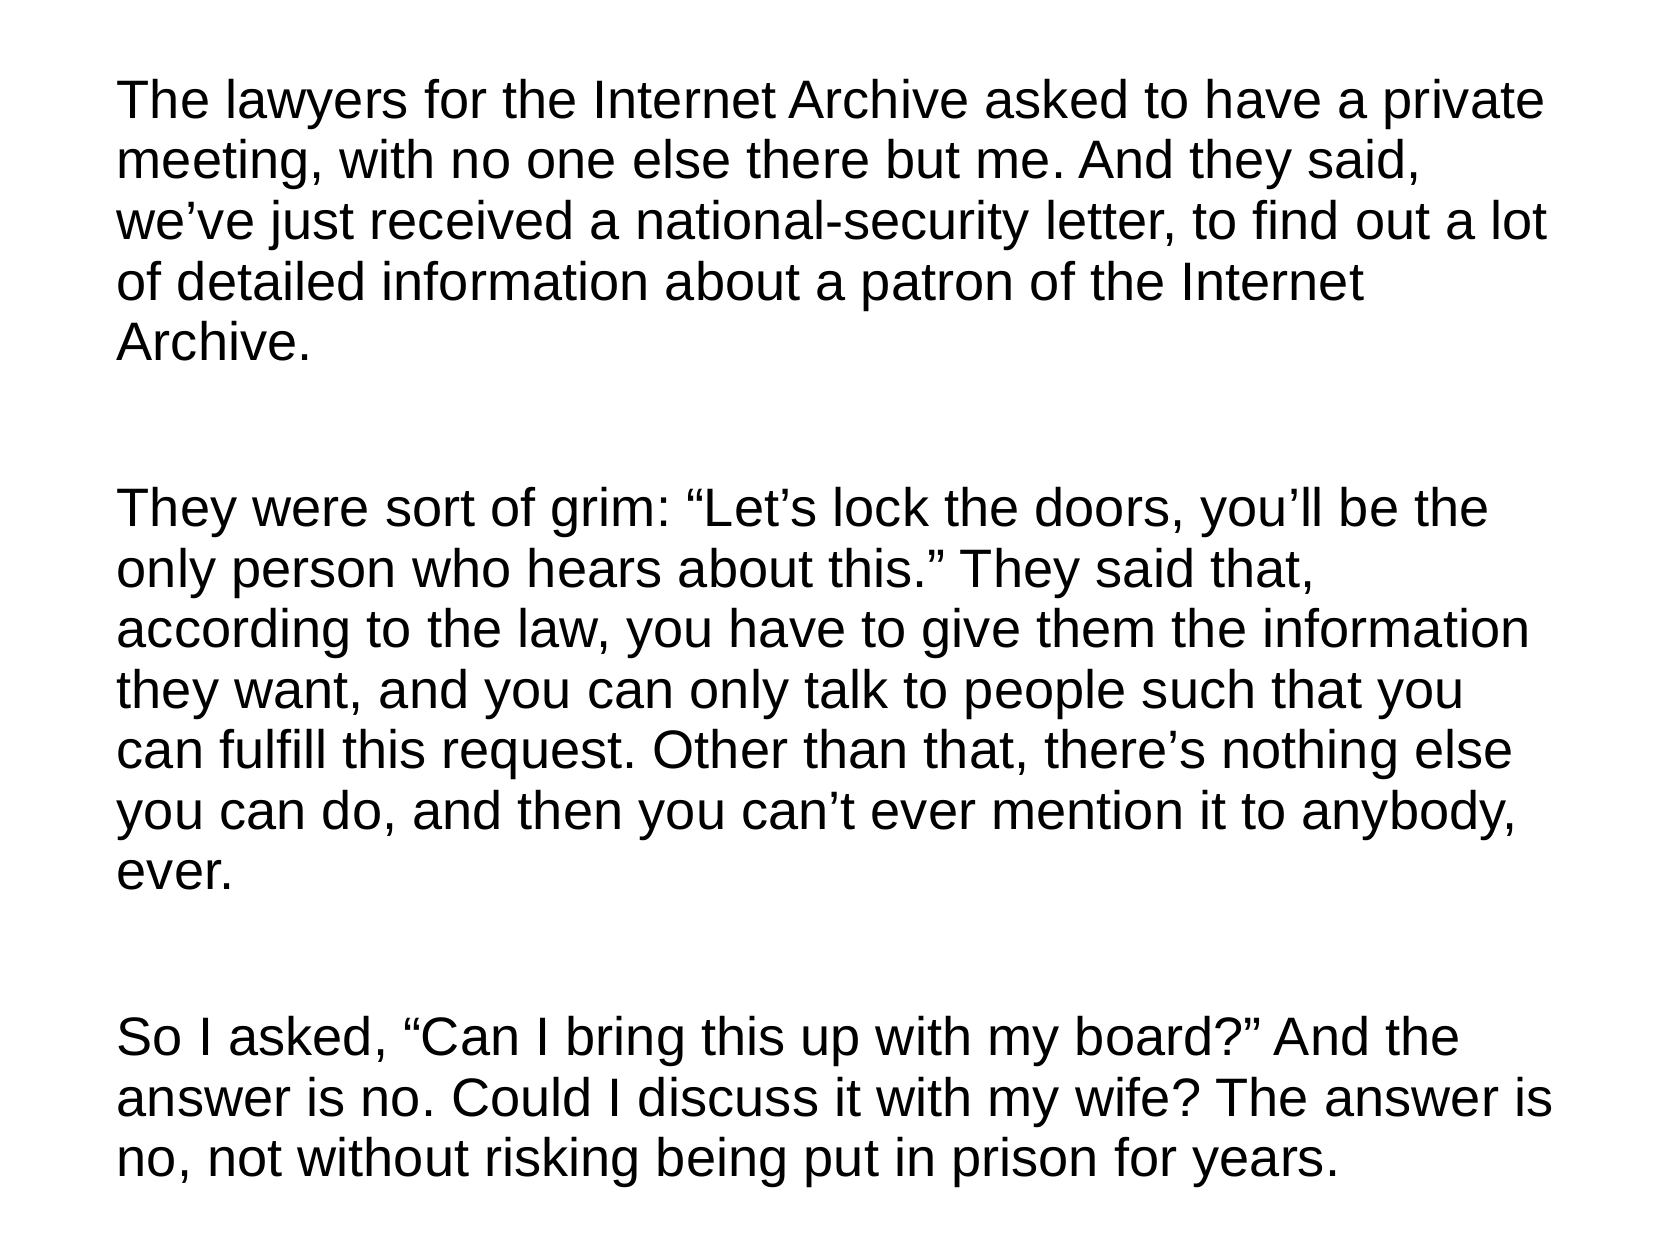

# The lawyers for the Internet Archive asked to have a private meeting, with no one else there but me. And they said, we’ve just received a national-security letter, to find out a lot of detailed information about a patron of the Internet Archive.
They were sort of grim: “Let’s lock the doors, you’ll be the only person who hears about this.” They said that, according to the law, you have to give them the information they want, and you can only talk to people such that you can fulfill this request. Other than that, there’s nothing else you can do, and then you can’t ever mention it to anybody, ever.
So I asked, “Can I bring this up with my board?” And the answer is no. Could I discuss it with my wife? The answer is no, not without risking being put in prison for years.